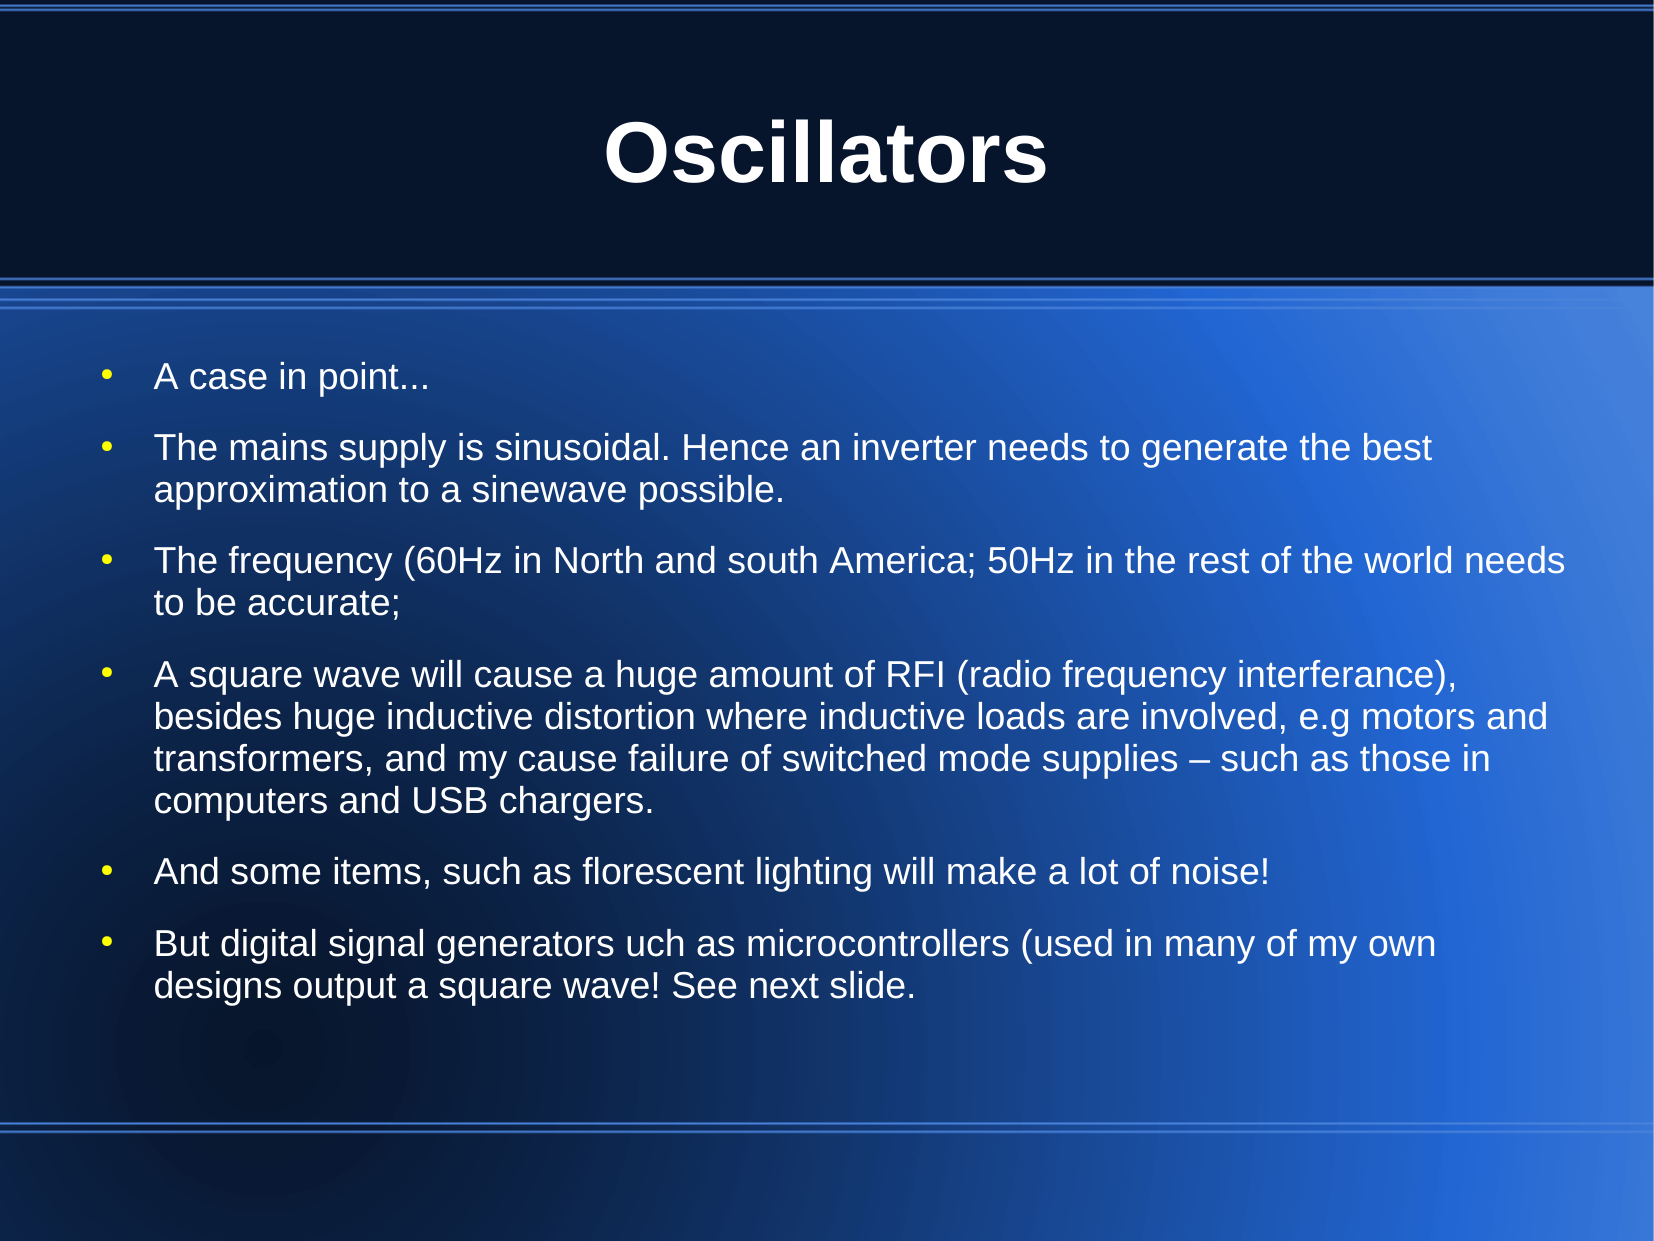

# Oscillators
A case in point...
The mains supply is sinusoidal. Hence an inverter needs to generate the best approximation to a sinewave possible.
The frequency (60Hz in North and south America; 50Hz in the rest of the world needs to be accurate;
A square wave will cause a huge amount of RFI (radio frequency interferance), besides huge inductive distortion where inductive loads are involved, e.g motors and transformers, and my cause failure of switched mode supplies – such as those in computers and USB chargers.
And some items, such as florescent lighting will make a lot of noise!
But digital signal generators uch as microcontrollers (used in many of my own designs output a square wave! See next slide.